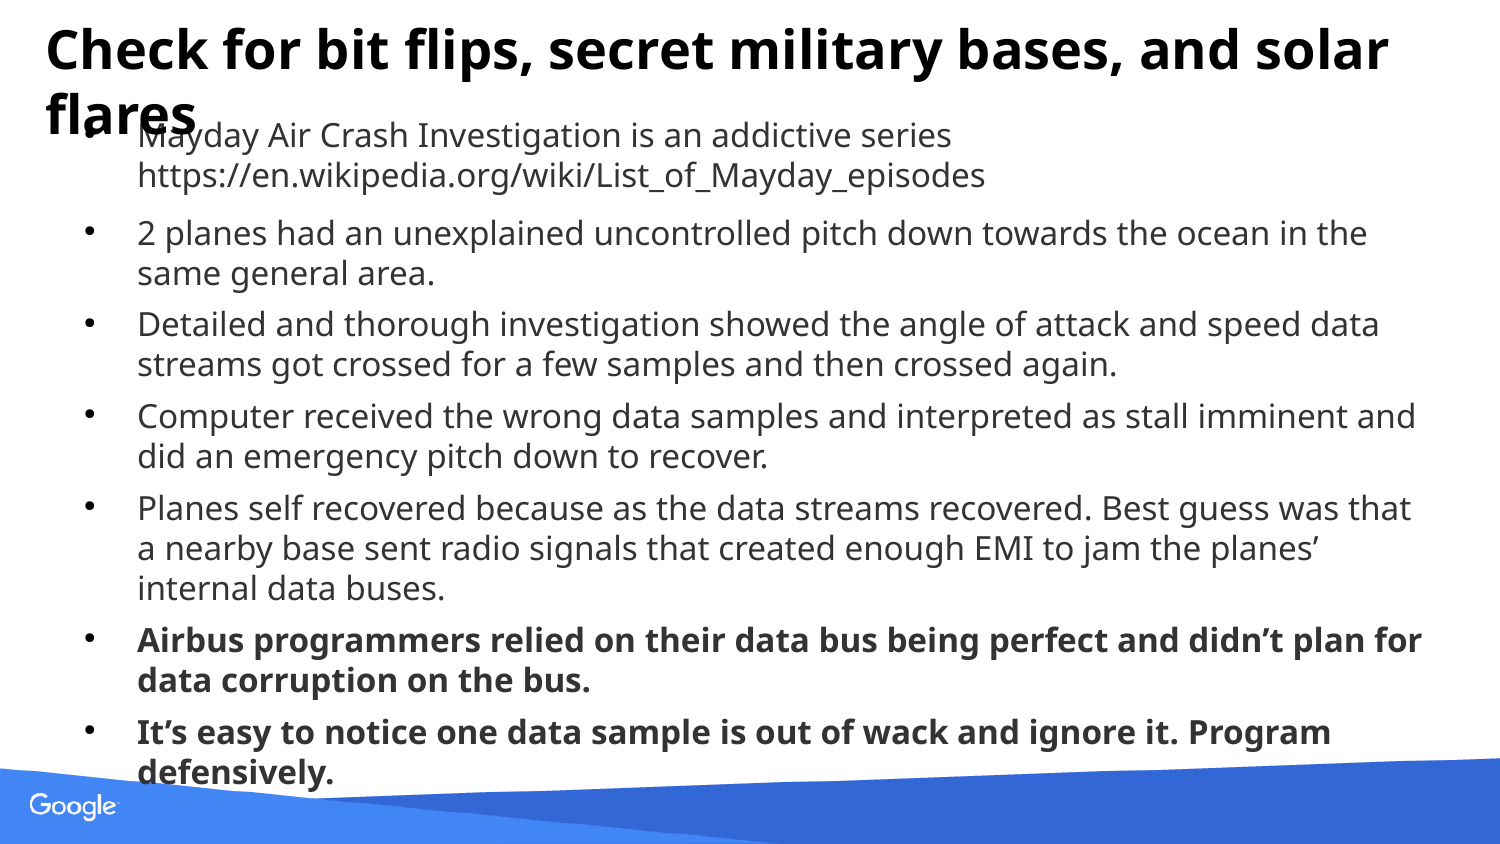

Check for bit flips, secret military bases, and solar flares
# Mayday Air Crash Investigation is an addictive series https://en.wikipedia.org/wiki/List_of_Mayday_episodes
2 planes had an unexplained uncontrolled pitch down towards the ocean in the same general area.
Detailed and thorough investigation showed the angle of attack and speed data streams got crossed for a few samples and then crossed again.
Computer received the wrong data samples and interpreted as stall imminent and did an emergency pitch down to recover.
Planes self recovered because as the data streams recovered. Best guess was that a nearby base sent radio signals that created enough EMI to jam the planes’ internal data buses.
Airbus programmers relied on their data bus being perfect and didn’t plan for data corruption on the bus.
It’s easy to notice one data sample is out of wack and ignore it. Program defensively.